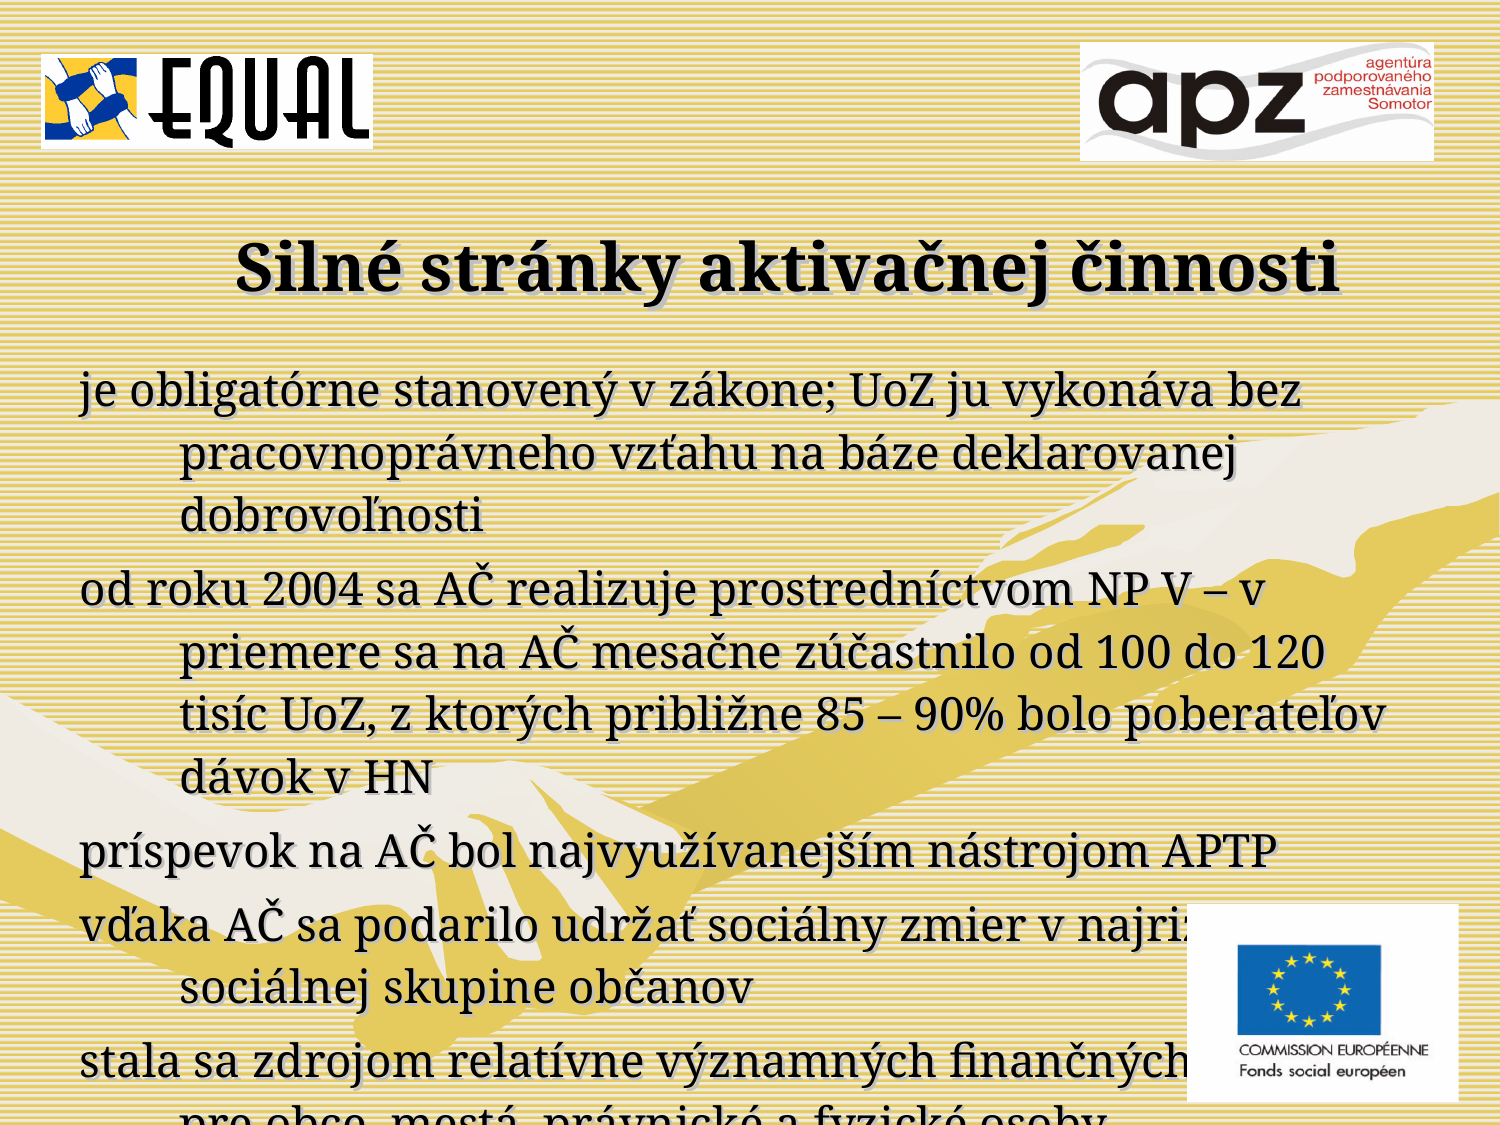

# Silné stránky aktivačnej činnosti
je obligatórne stanovený v zákone; UoZ ju vykonáva bez pracovnoprávneho vzťahu na báze deklarovanej dobrovoľnosti
od roku 2004 sa AČ realizuje prostredníctvom NP V – v priemere sa na AČ mesačne zúčastnilo od 100 do 120 tisíc UoZ, z ktorých približne 85 – 90% bolo poberateľov dávok v HN
príspevok na AČ bol najvyužívanejším nástrojom APTP
vďaka AČ sa podarilo udržať sociálny zmier v najrizikovejšej sociálnej skupine občanov
stala sa zdrojom relatívne významných finančných zdrojov pre obce, mestá, právnické a fyzické osoby